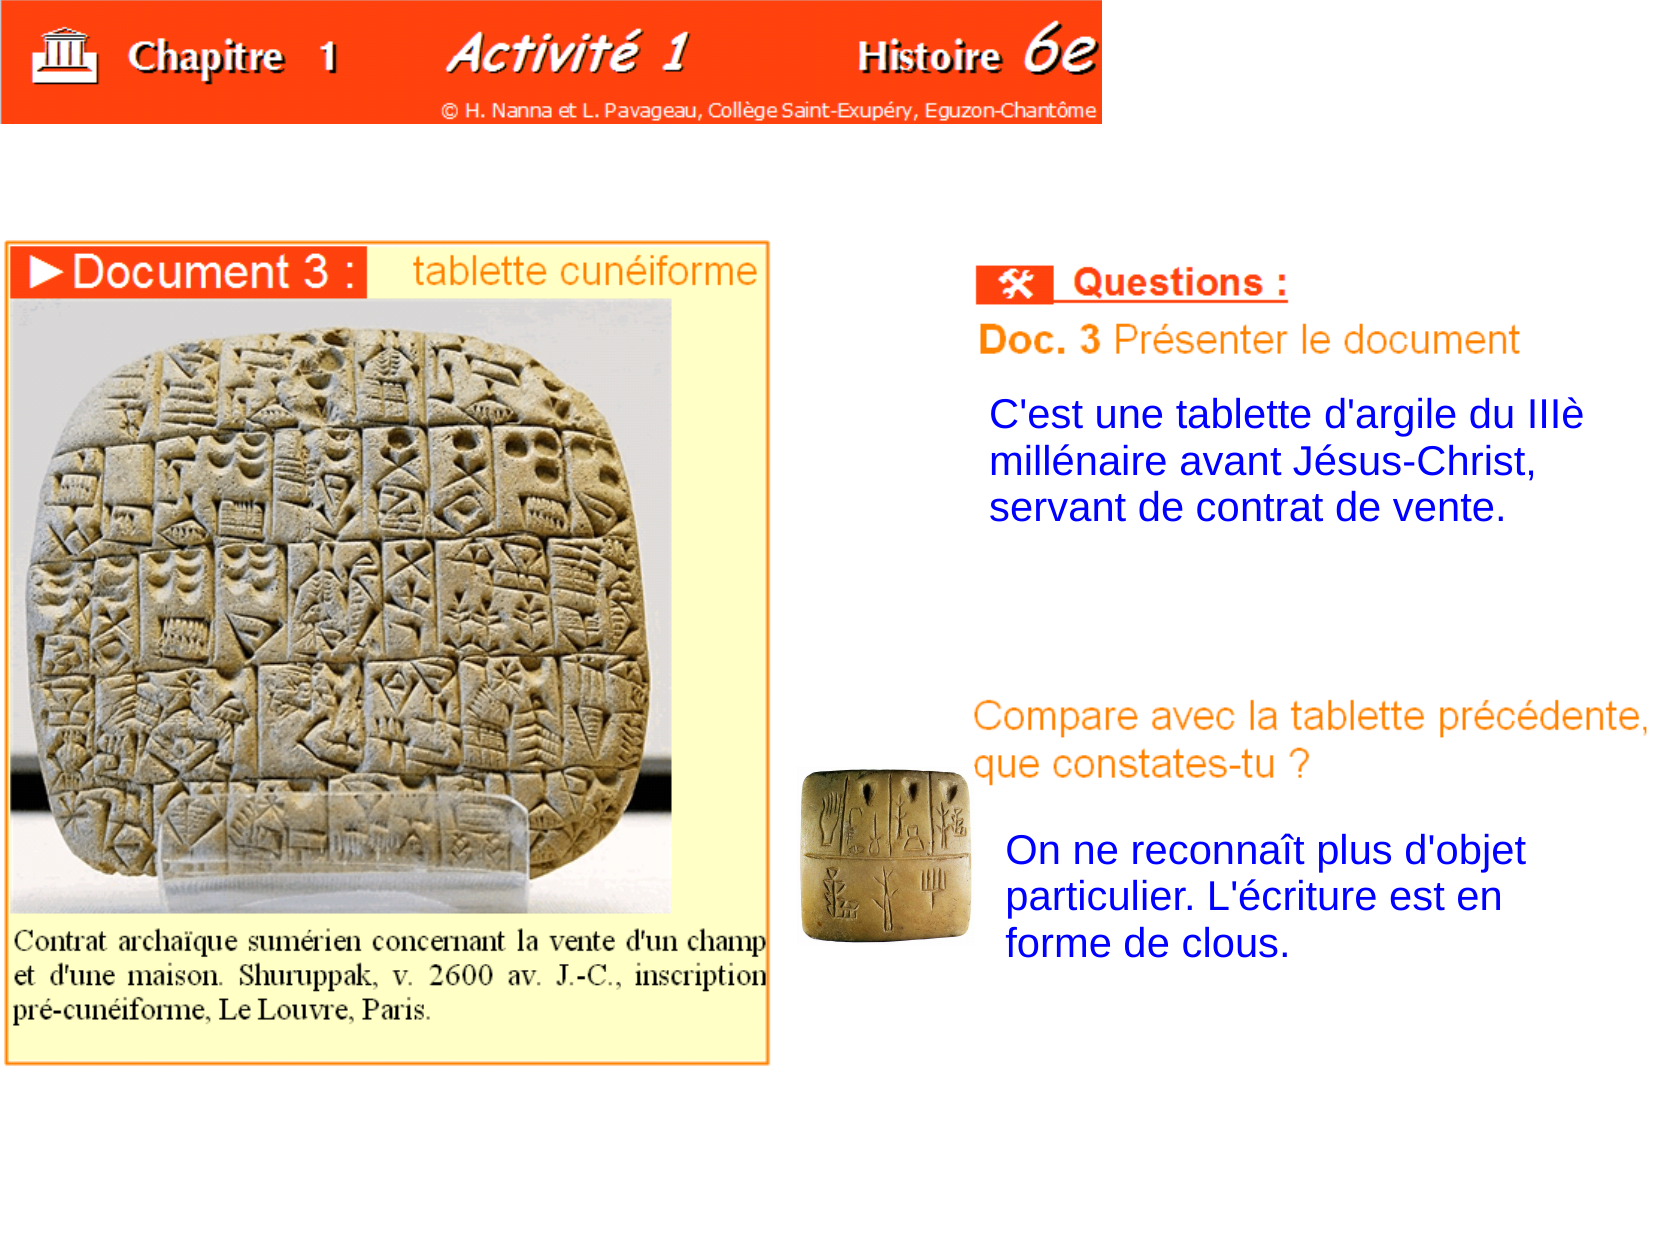

C'est une tablette d'argile du IIIè millénaire avant Jésus-Christ, servant de contrat de vente.
On ne reconnaît plus d'objet particulier. L'écriture est en forme de clous.